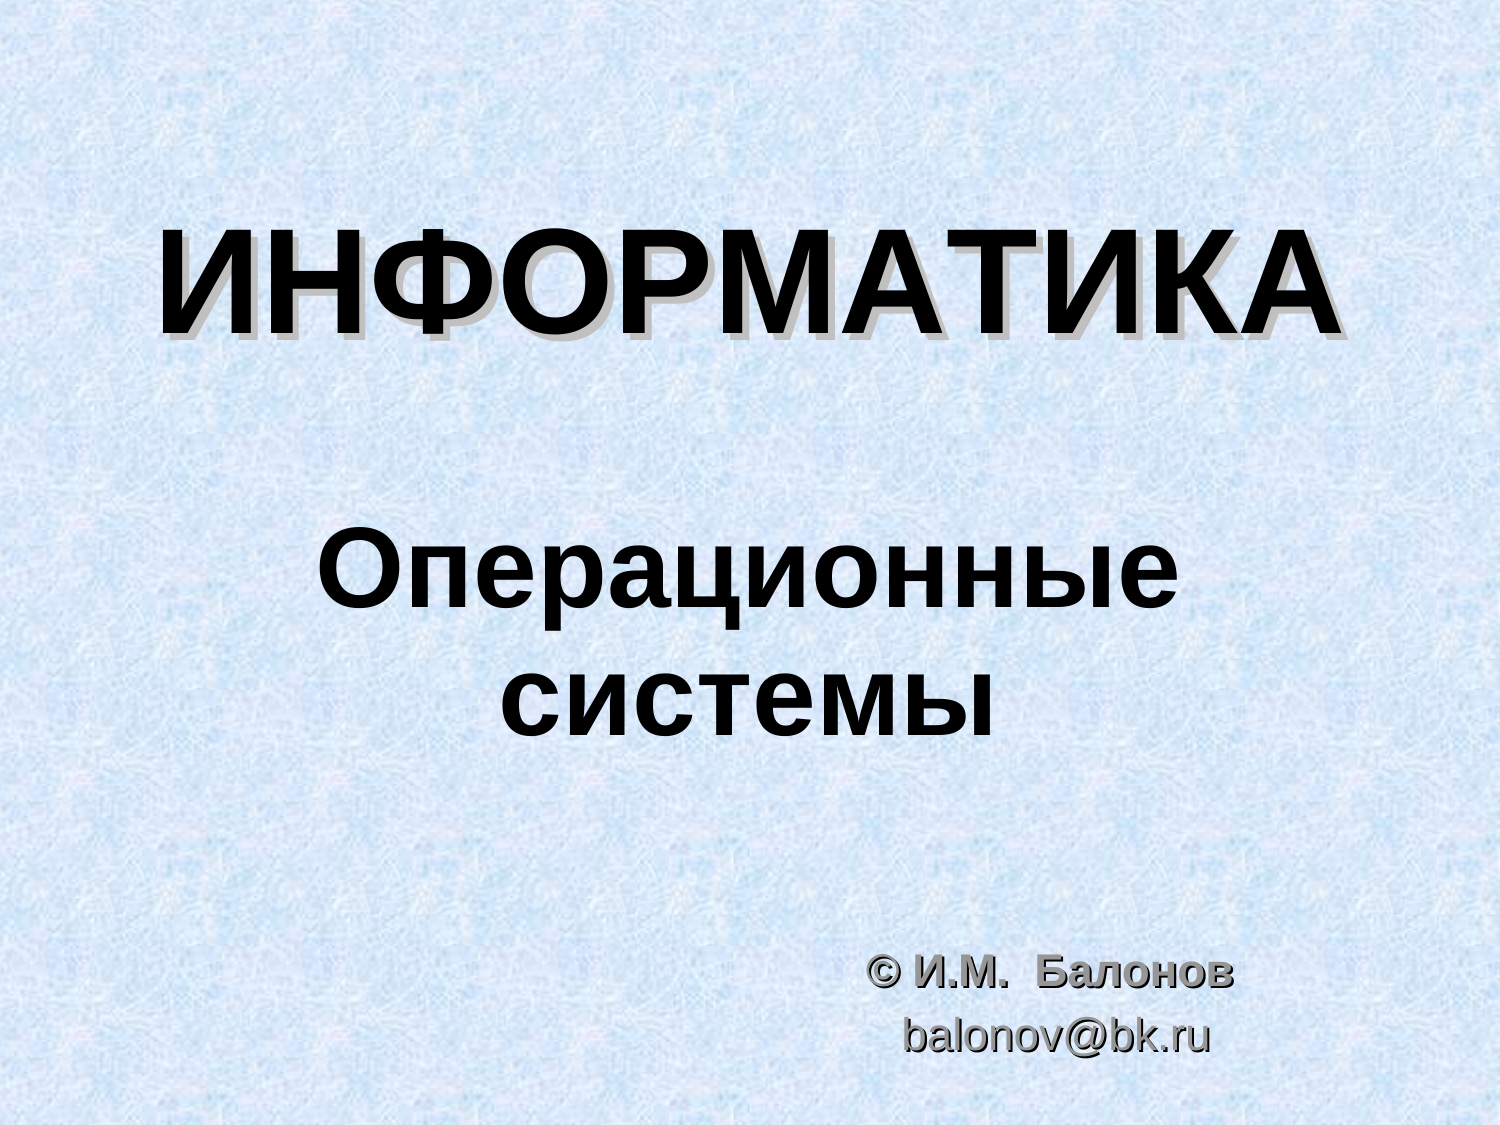

# ИНФОРМАТИКА
Операционные системы
© И.М. Балонов
balonov@bk.ru